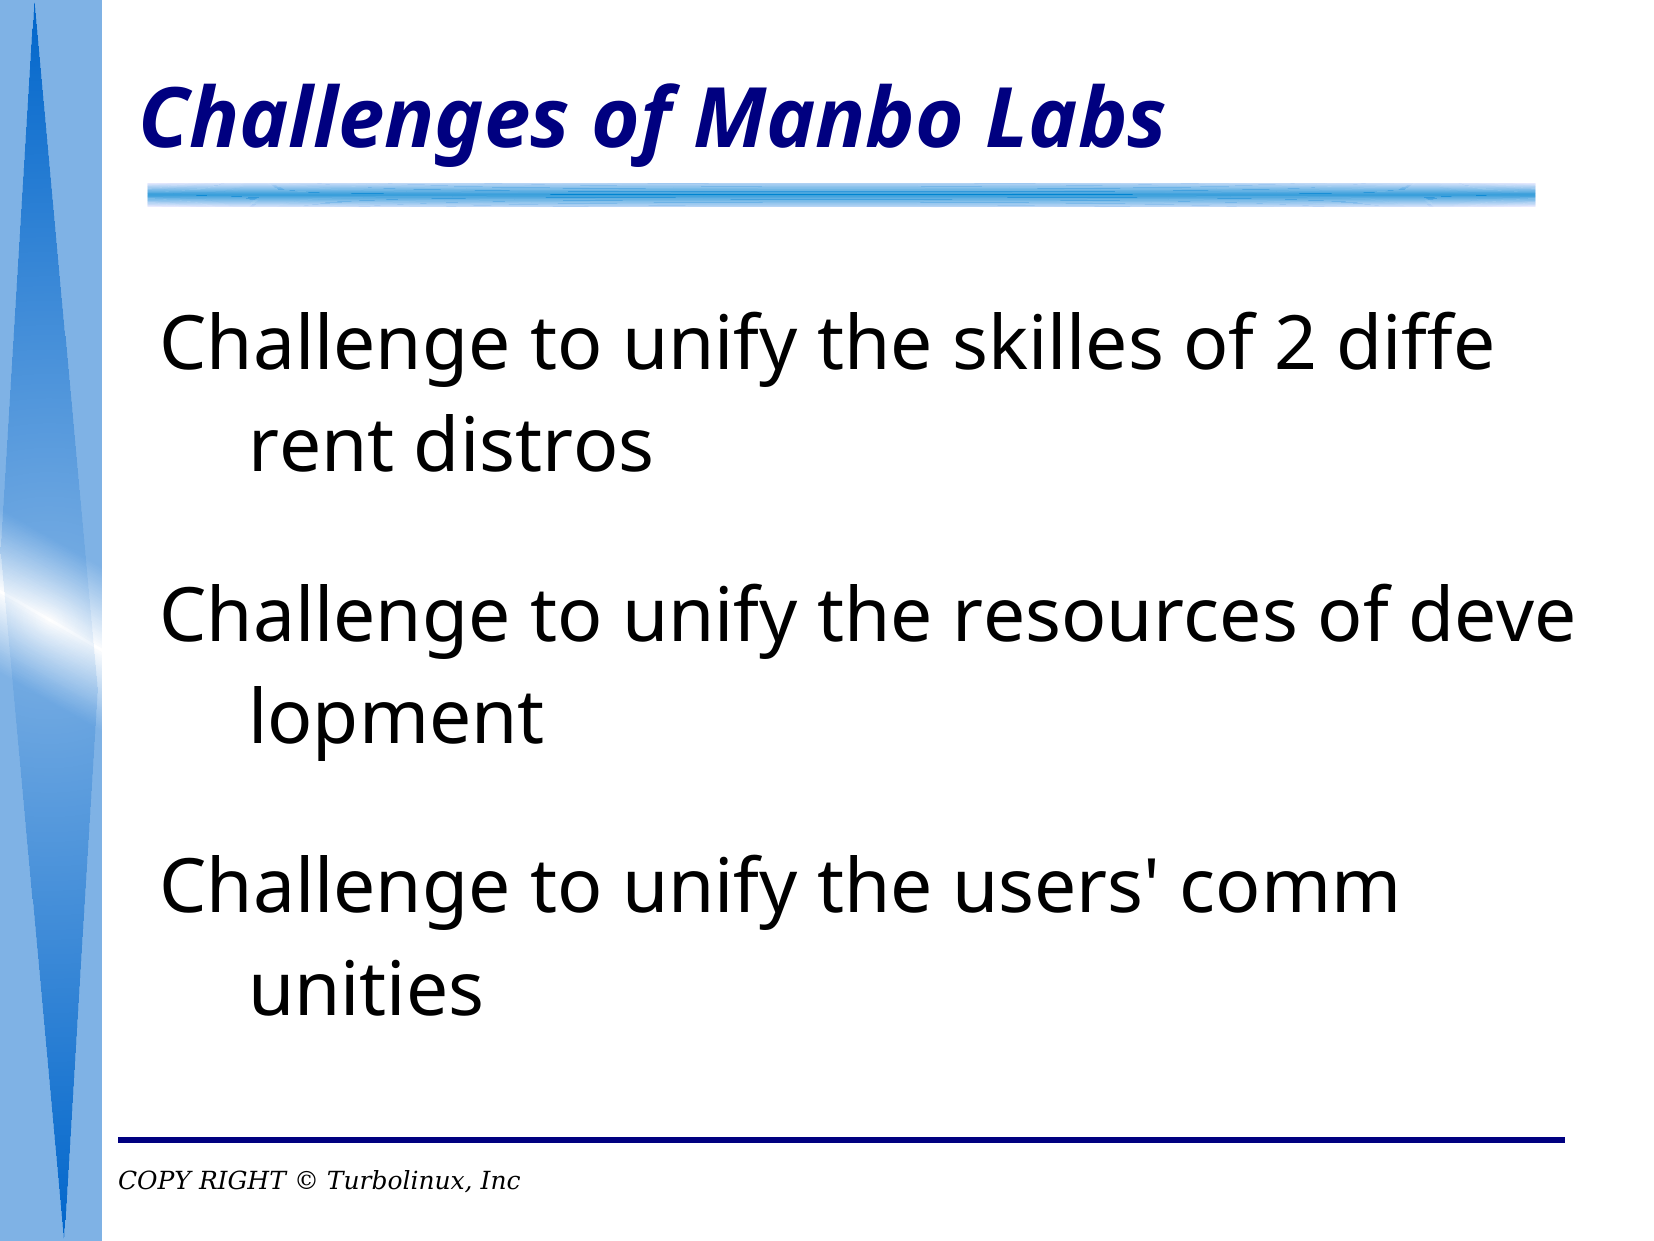

# Challenges of Manbo Labs
Challenge to unify the skilles of 2 different distros
Challenge to unify the resources of development
Challenge to unify the users' communities